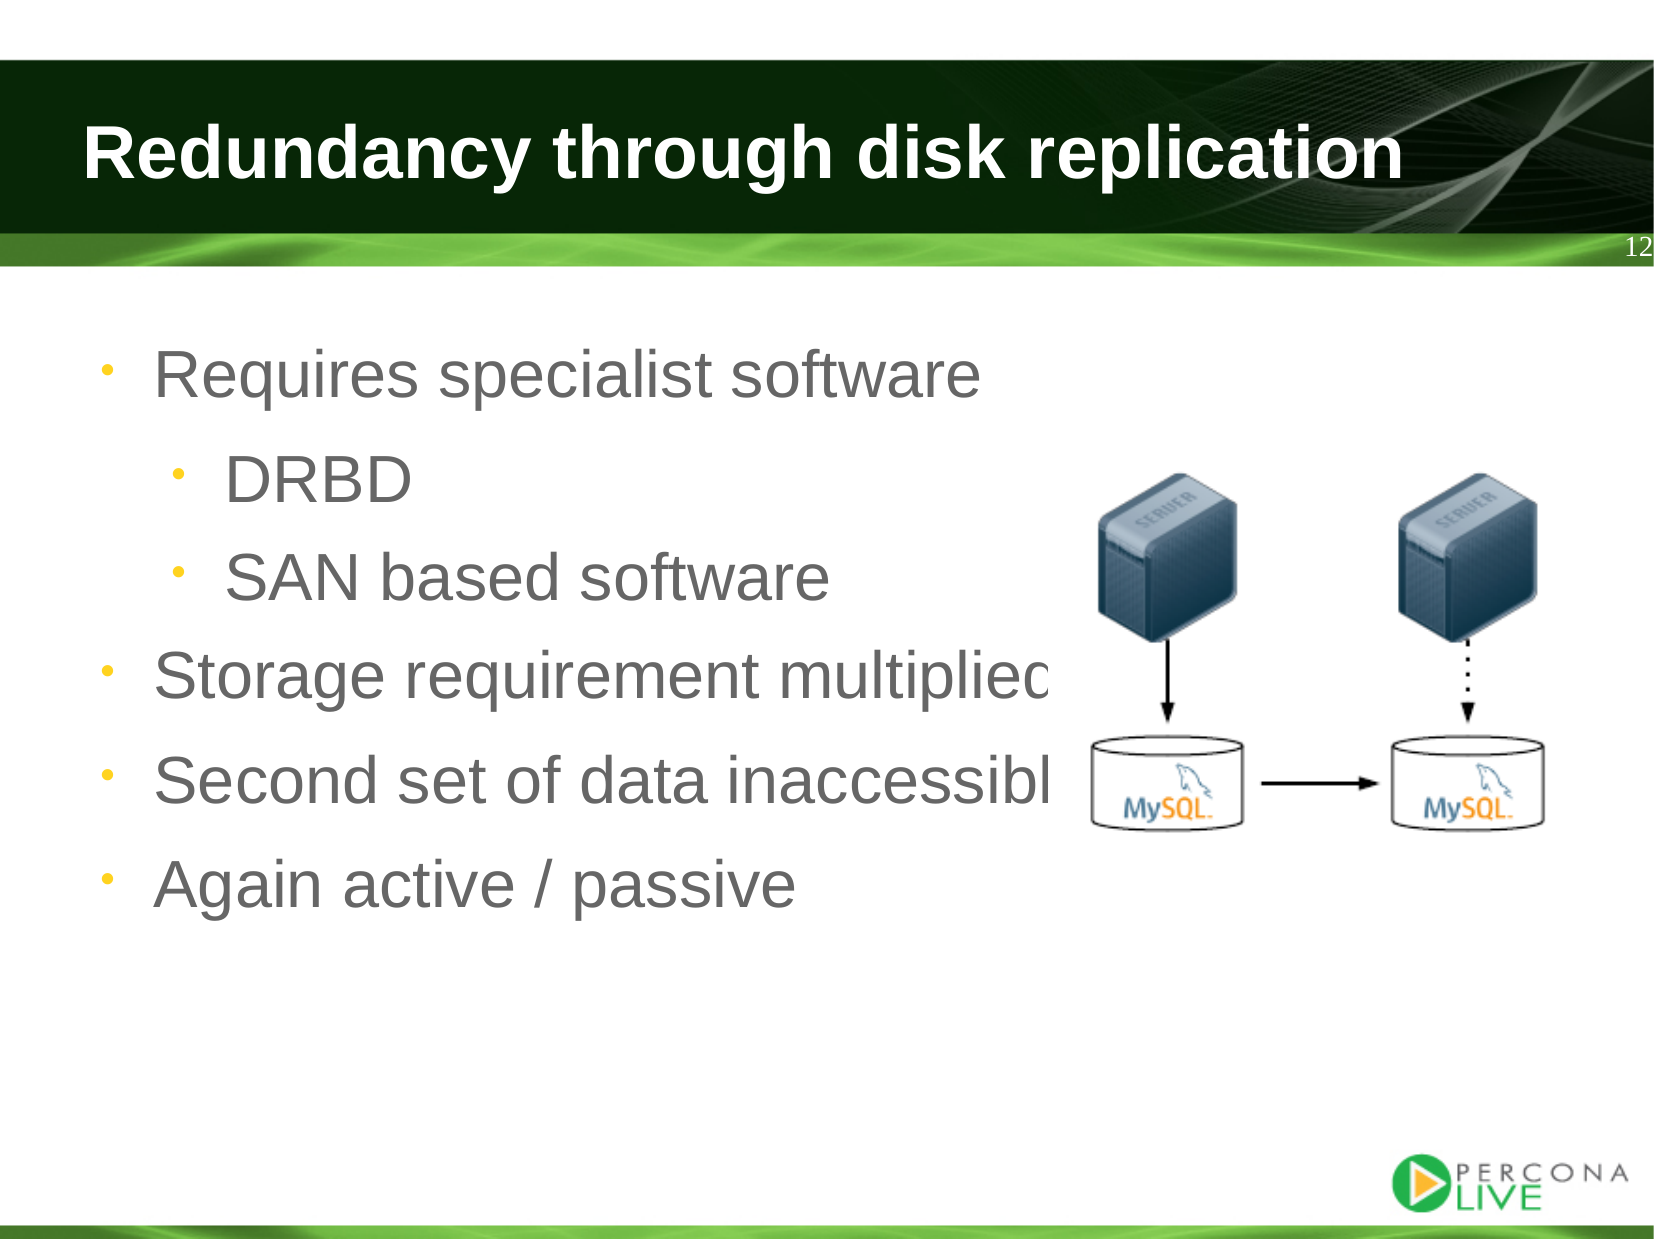

# Redundancy through disk replication
12
Requires specialist software
DRBD
SAN based software
Storage requirement multiplied
Second set of data inaccessible
Again active / passive